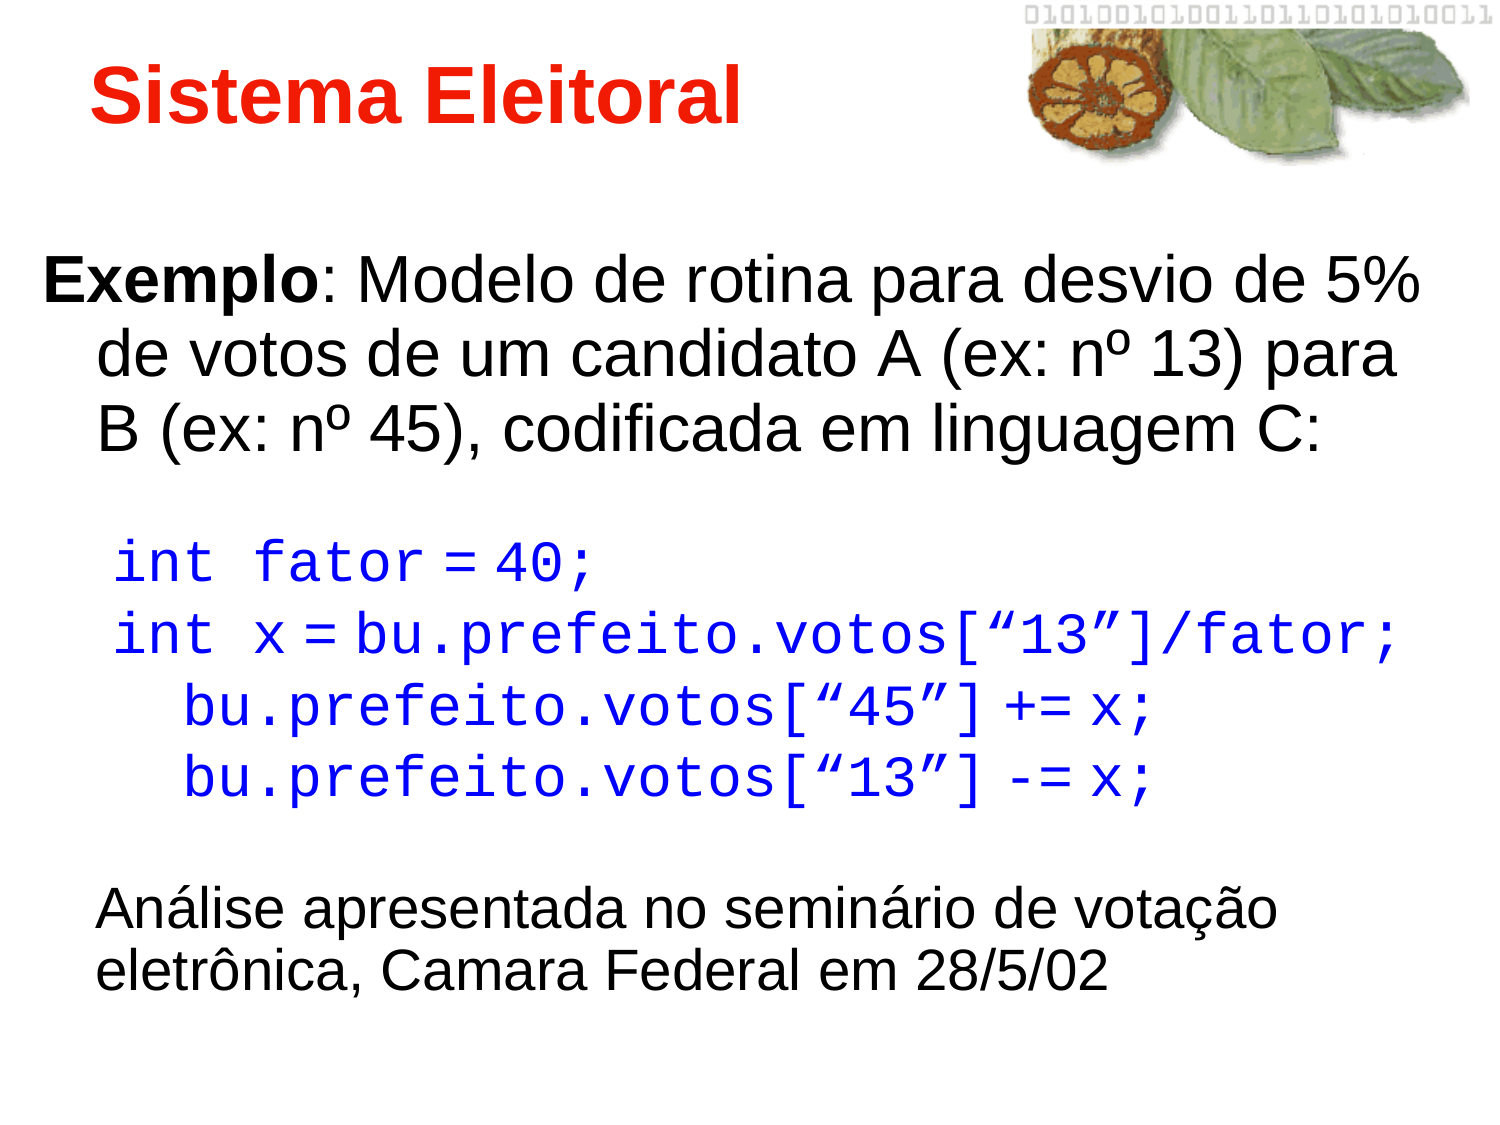

# Sistema Eleitoral
Exemplo: Modelo de rotina para desvio de 5% de votos de um candidato A (ex: nº 13) para B (ex: nº 45), codificada em linguagem C:
 int fator = 40;
 int x = bu.prefeito.votos[“13”]/fator;
 bu.prefeito.votos[“45”] += x;
 bu.prefeito.votos[“13”] -= x;
Análise apresentada no seminário de votação eletrônica, Camara Federal em 28/5/02